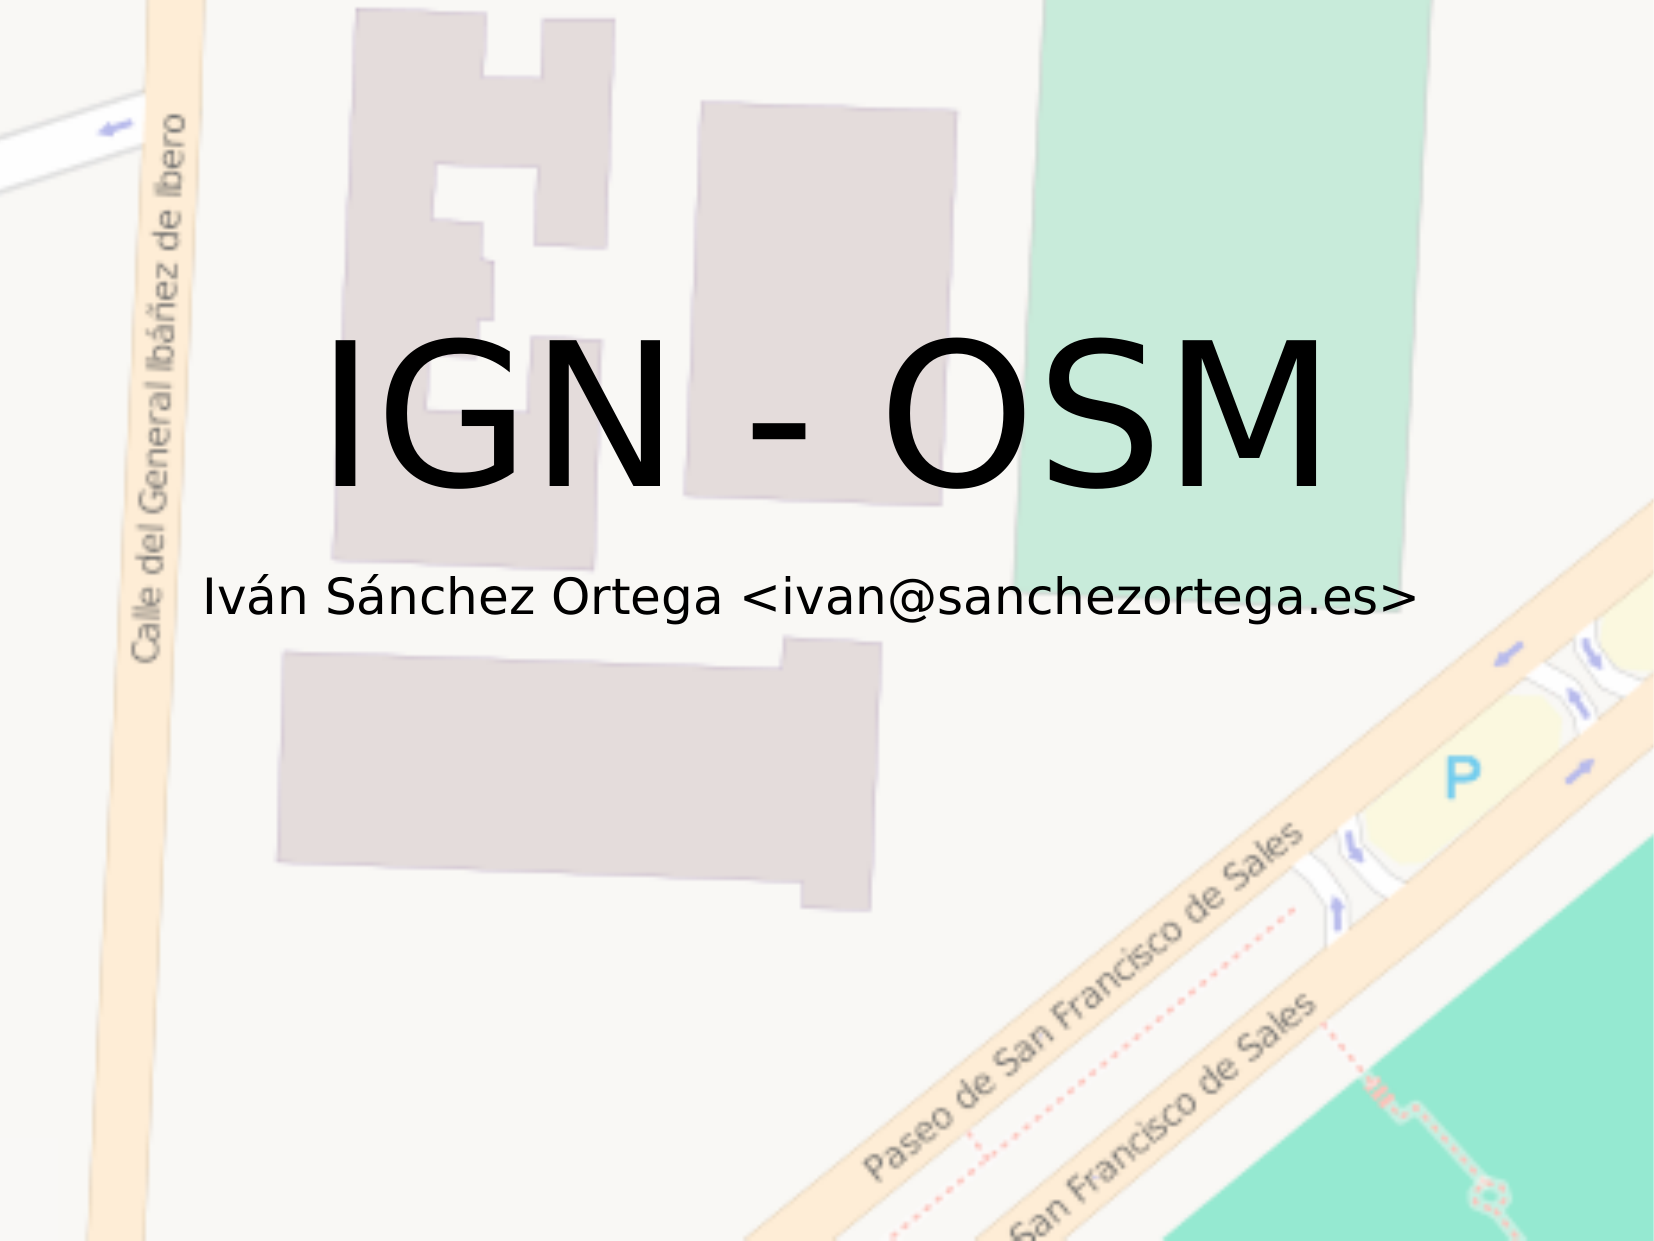

# IGN - OSM
Iván Sánchez Ortega <ivan@sanchezortega.es>